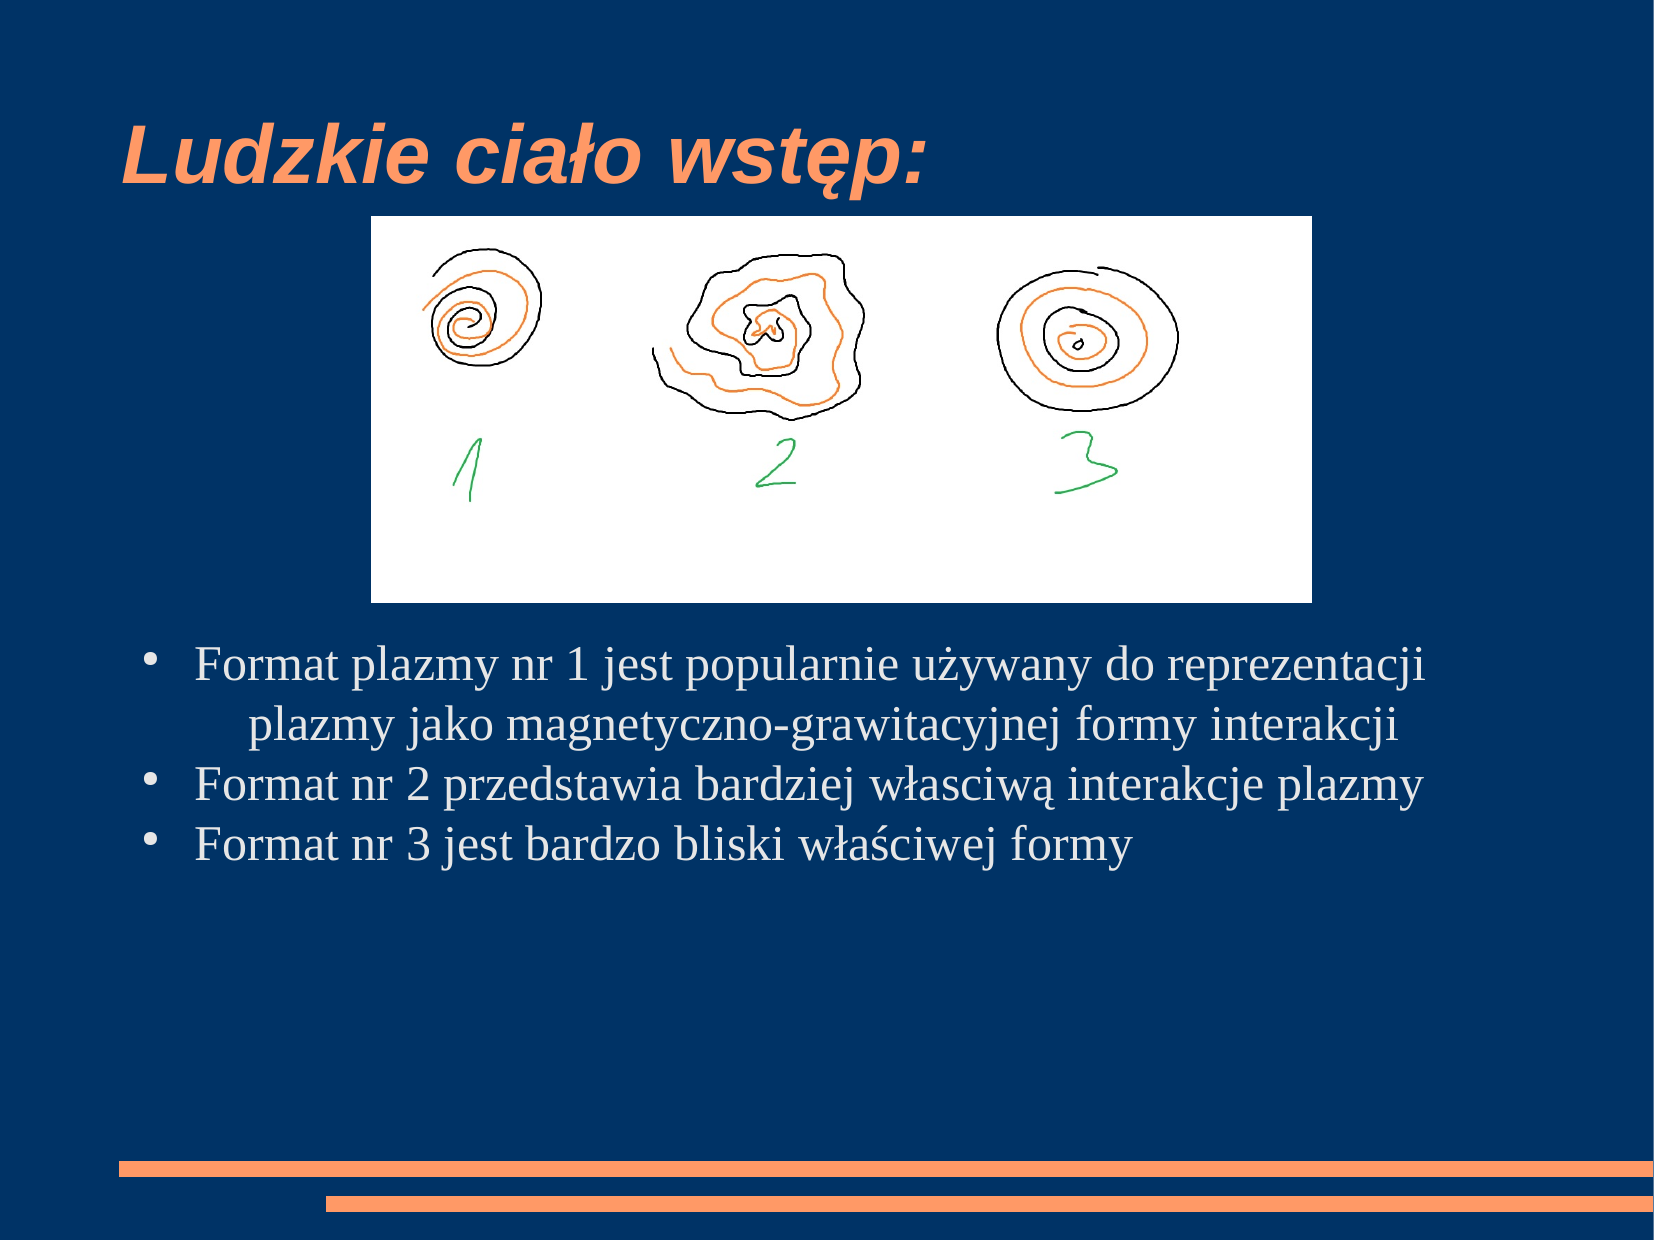

# Ludzkie ciało wstęp:
Format plazmy nr 1 jest popularnie używany do reprezentacji plazmy jako magnetyczno-grawitacyjnej formy interakcji
Format nr 2 przedstawia bardziej własciwą interakcje plazmy
Format nr 3 jest bardzo bliski właściwej formy